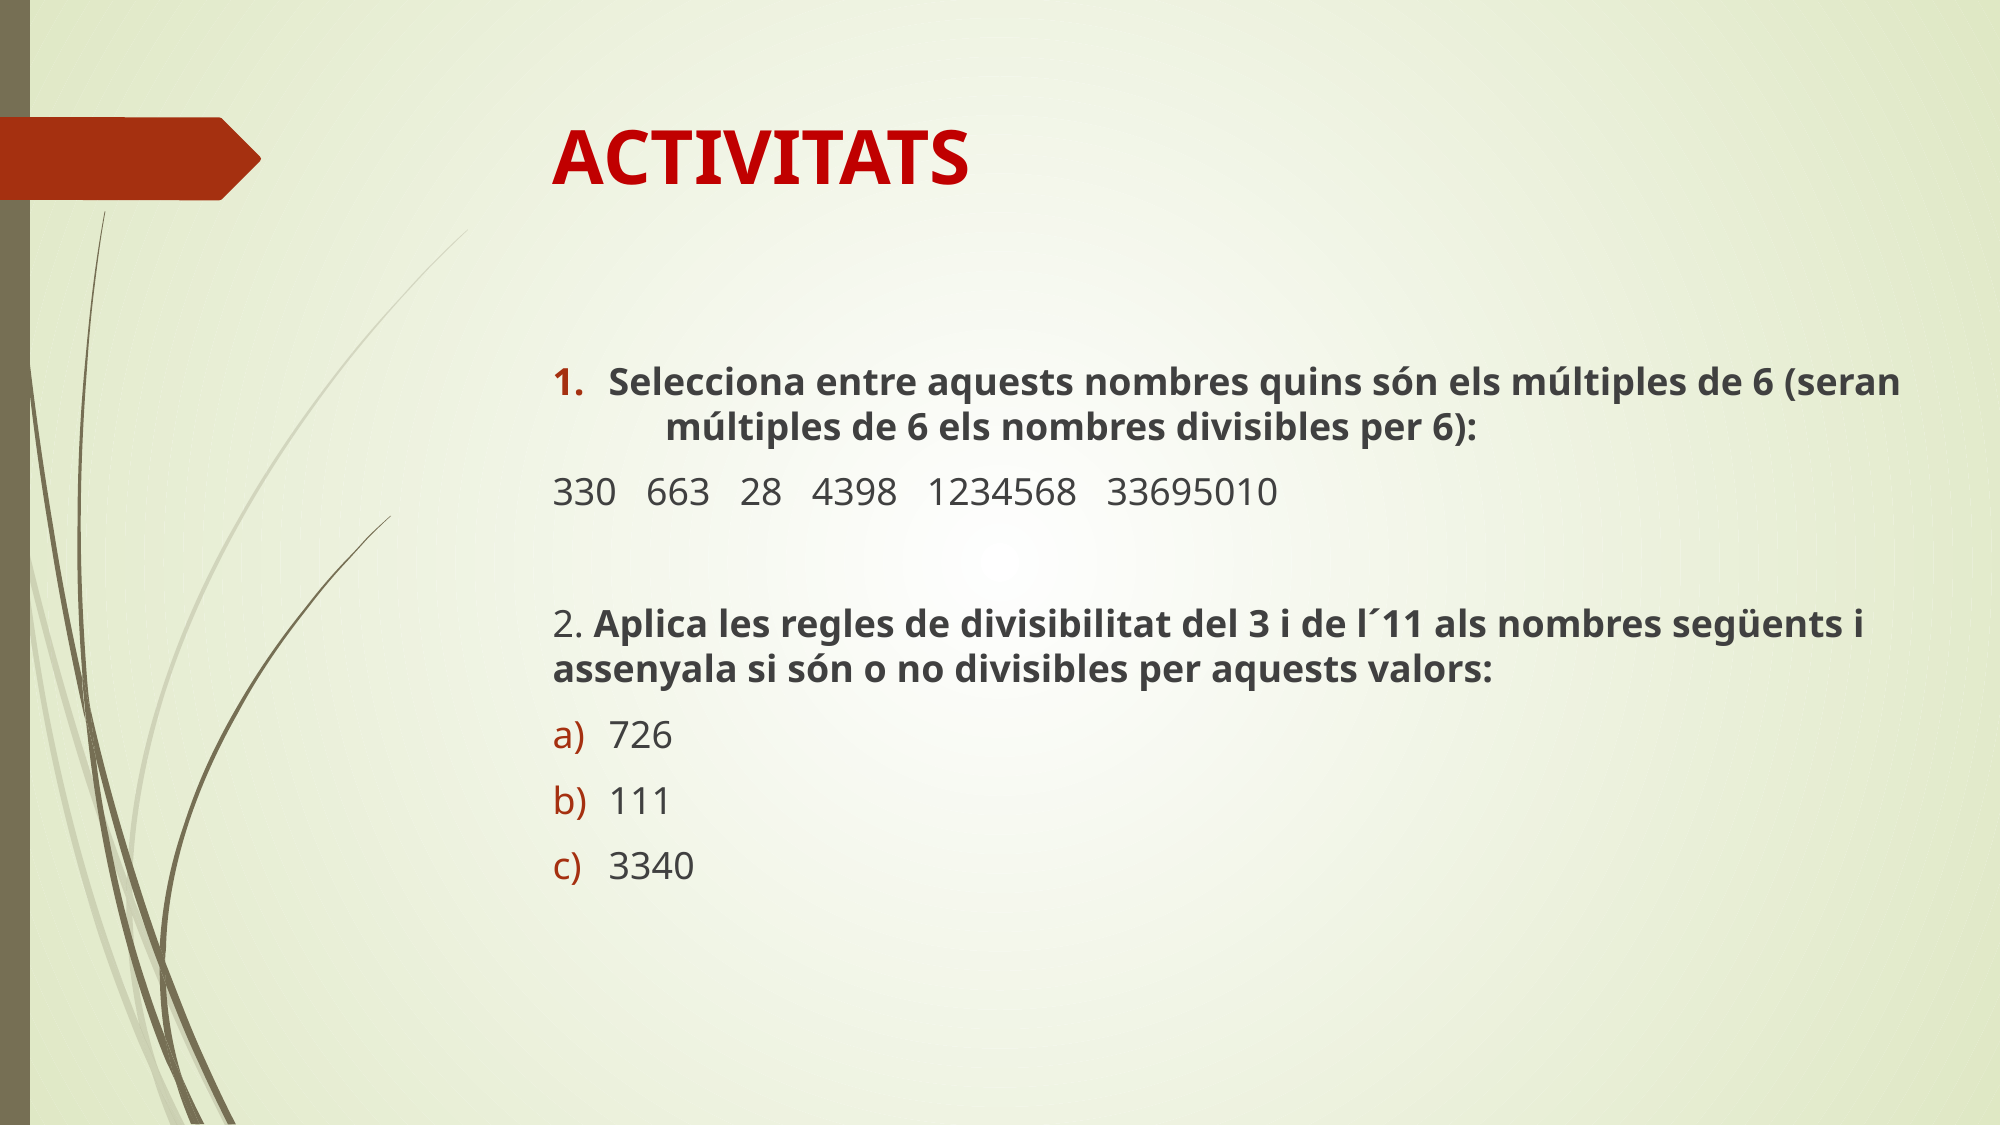

# ACTIVITATS
Selecciona entre aquests nombres quins són els múltiples de 6 (seran múltiples de 6 els nombres divisibles per 6):
330 663 28 4398 1234568 33695010
2. Aplica les regles de divisibilitat del 3 i de l´11 als nombres següents i assenyala si són o no divisibles per aquests valors:
726
111
3340